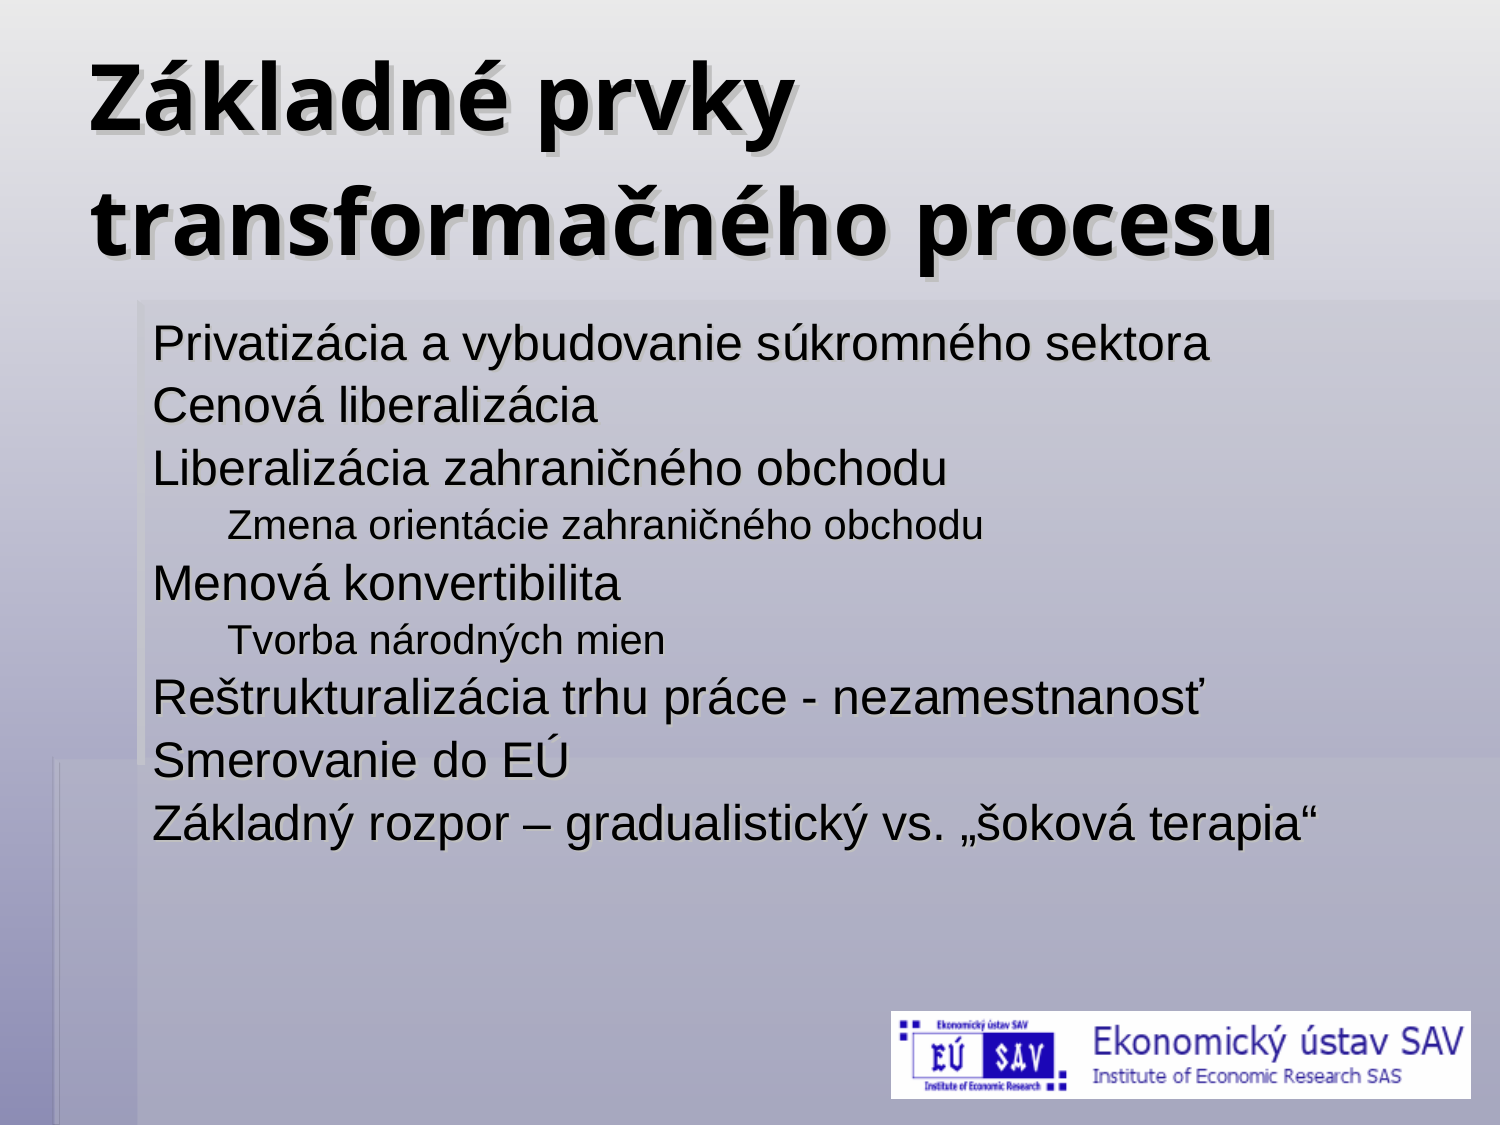

# Základné prvky transformačného procesu
Privatizácia a vybudovanie súkromného sektora
Cenová liberalizácia
Liberalizácia zahraničného obchodu
Zmena orientácie zahraničného obchodu
Menová konvertibilita
Tvorba národných mien
Reštrukturalizácia trhu práce - nezamestnanosť
Smerovanie do EÚ
Základný rozpor – gradualistický vs. „šoková terapia“